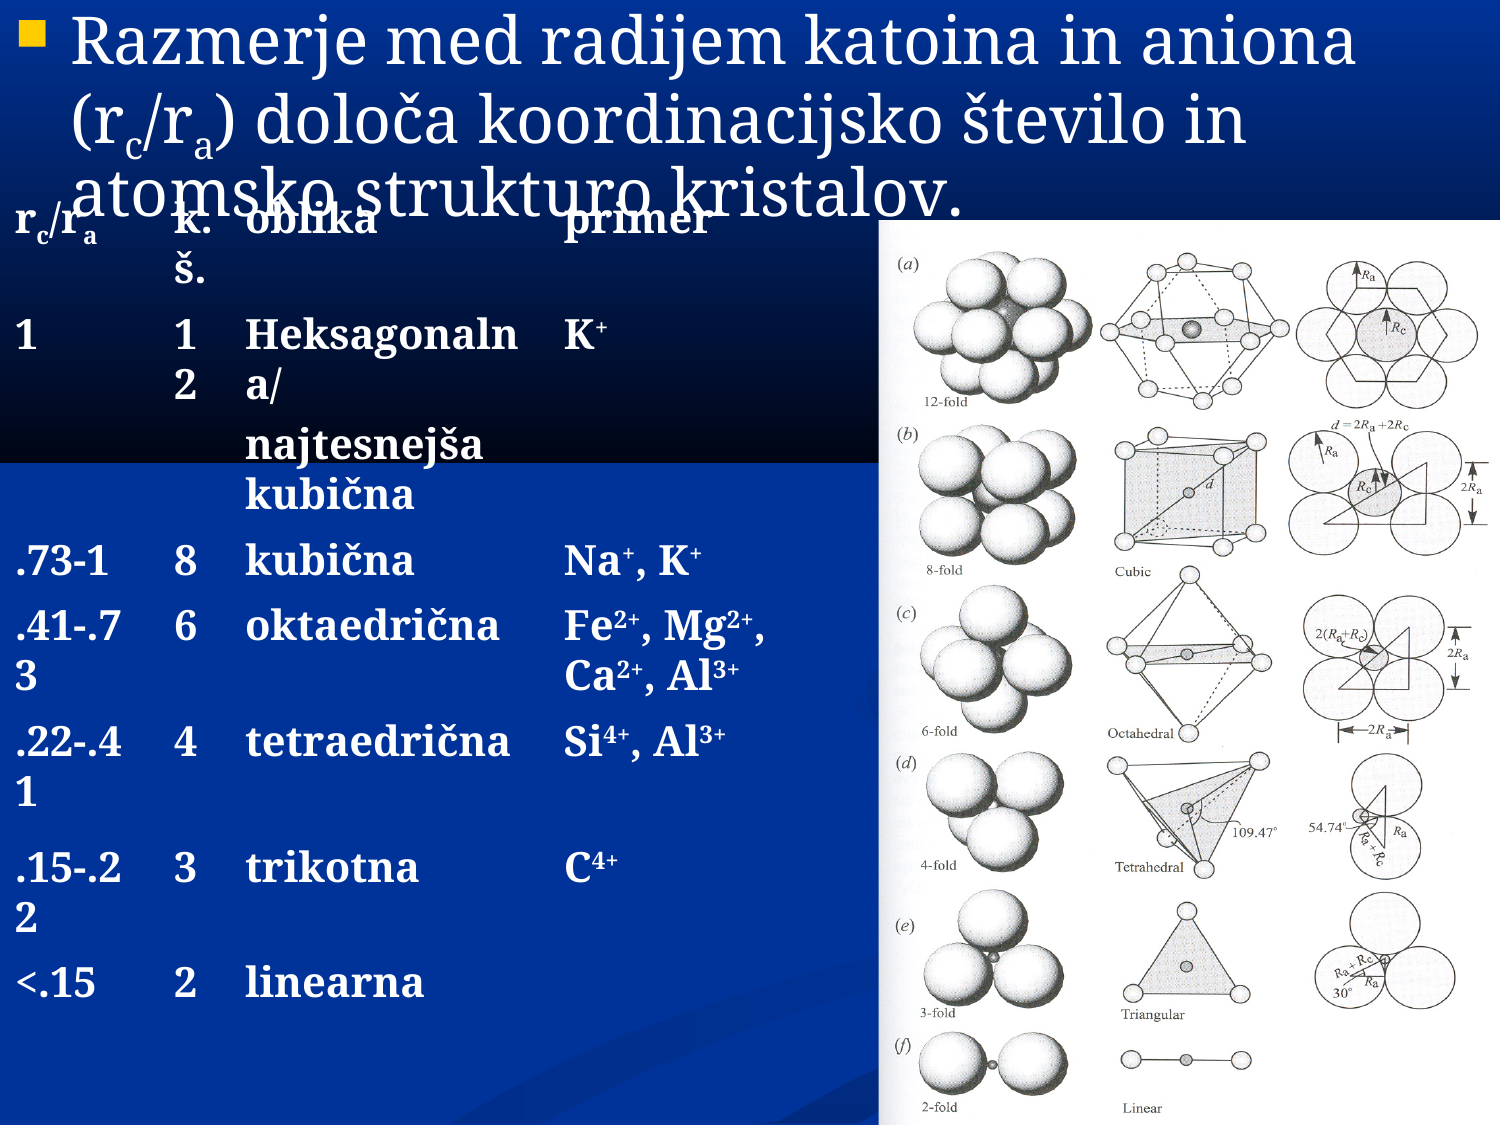

# Razmerje med radijem katoina in aniona (rc/ra) določa koordinacijsko število in atomsko strukturo kristalov.
| rc/ra | k.š. | oblika | primer |
| --- | --- | --- | --- |
| 1 | 12 | Heksagonalna/ najtesnejša kubična | K+ |
| .73-1 | 8 | kubična | Na+, K+ |
| .41-.73 | 6 | oktaedrična | Fe2+, Mg2+, Ca2+, Al3+ |
| .22-.41 | 4 | tetraedrična | Si4+, Al3+ |
| .15-.22 | 3 | trikotna | C4+ |
| <.15 | 2 | linearna | |